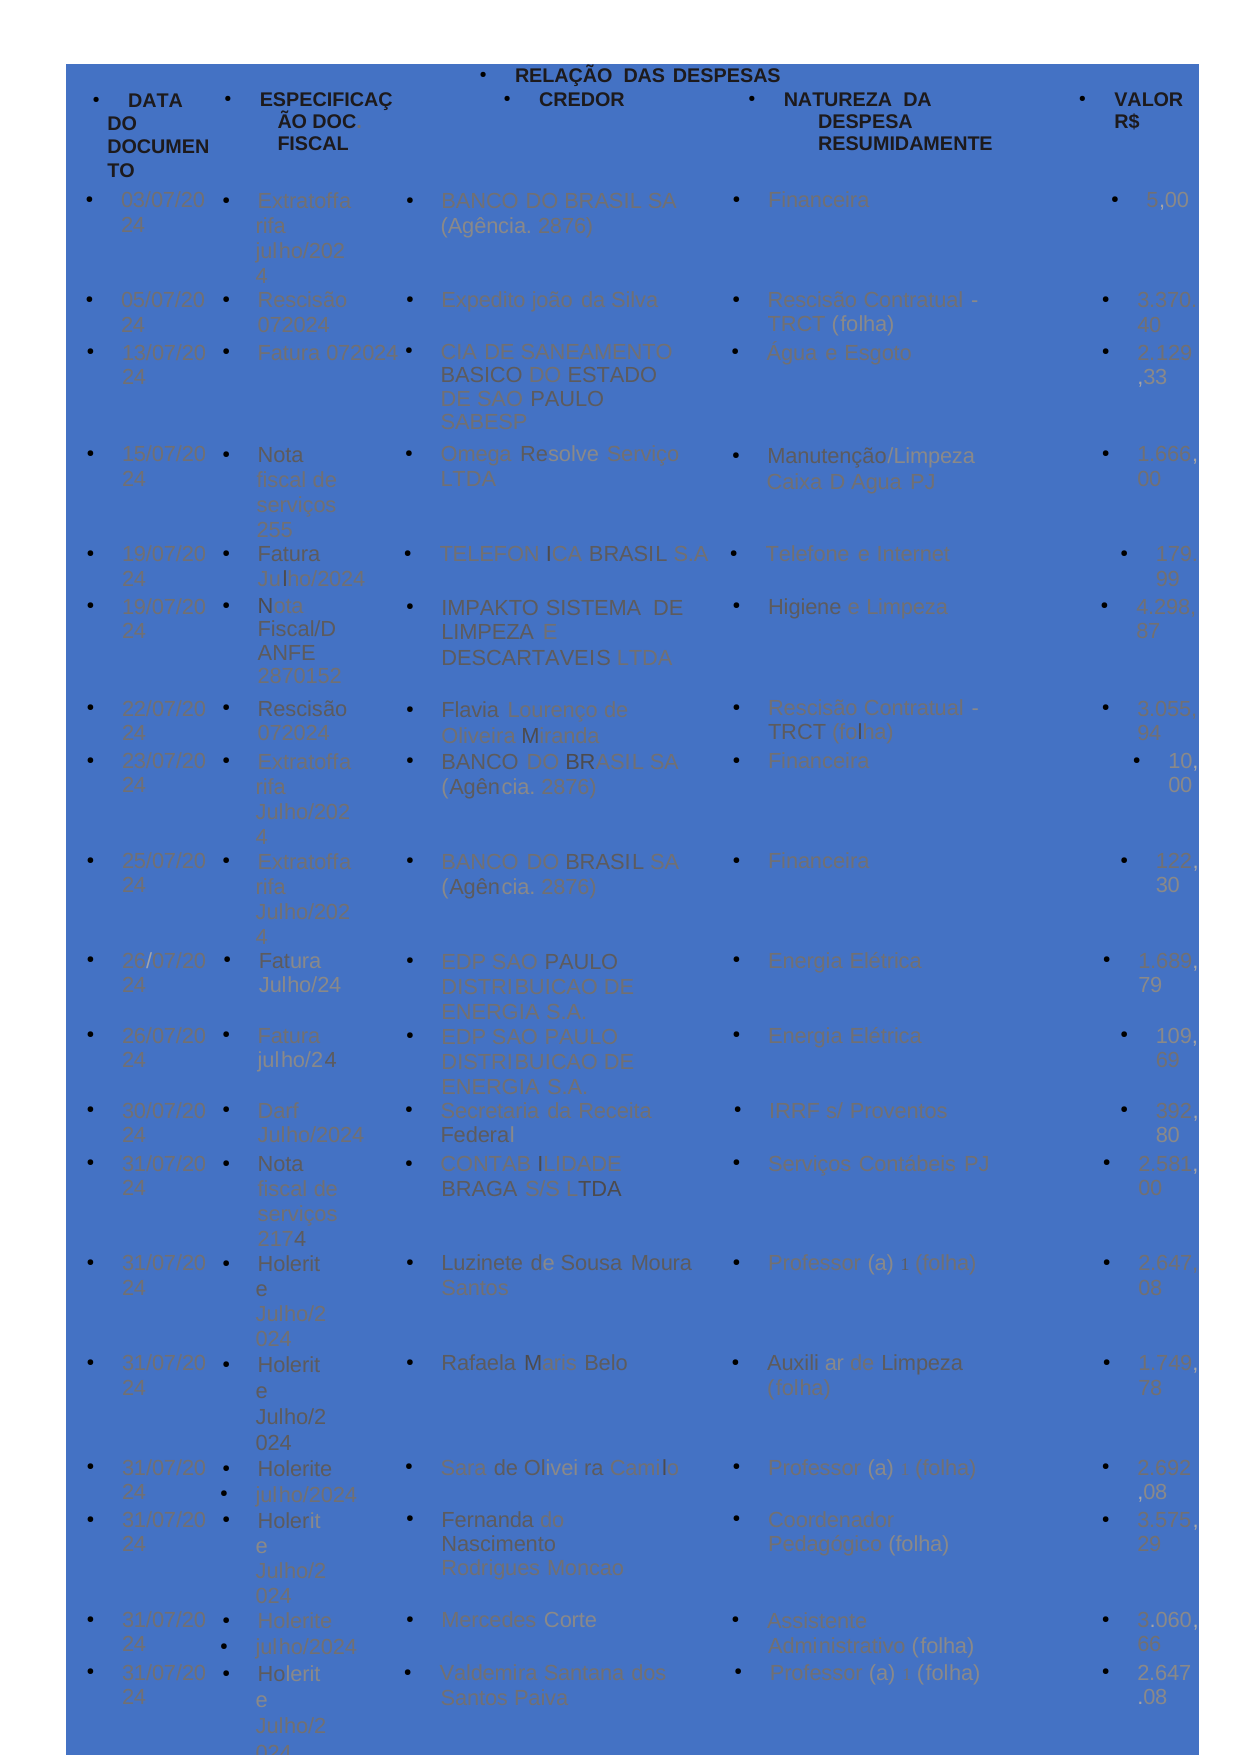

| RELAÇÃO DAS DESPESAS | | | | |
| --- | --- | --- | --- | --- |
| DATA DO DOCUMENTO | ESPECIFICAÇÃO DOC. FISCAL | CREDOR | NATUREZA DA DESPESA RESUMIDAMENTE | VALOR R$ |
| 03/07/2024 | Extratoffarifa julho/2024 | BANCO DO BRASIL SA (Agência. 2876) | Financeira | 5,00 |
| 05/07/2024 | Rescisão 072024 | Expedito joão da Silva | Rescisão Contratual - TRCT (folha) | 3.370.40 |
| 13/07/2024 | Fatura 072024 | CIA DE SANEAMENTO BASICO DO ESTADO DE SAO PAULO SABESP | Água e Esgoto | 2.129,33 |
| 15/07/2024 | Nota fiscal de serviços 255 | Omega Resolve Serviço LTDA | Manutenção/Limpeza Caixa D Agua PJ | 1.666,00 |
| 19/07/2024 | Fatura Julho/2024 | TELEFON ICA BRASIL S.A | Telefone e Internet | 179.99 |
| 19/07/2024 | Nota Fiscal/DANFE 2870152 | IMPAKTO SISTEMA DE LIMPEZA E DESCARTAVEIS LTDA | Higiene e Limpeza | 4.298,87 |
| 22/07/2024 | Rescisão 072024 | Flavia Lourenço de Oliveira Miranda | Rescisão Contratual - TRCT (folha) | 3.055,94 |
| 23/07/2024 | Extratoffarifa Julho/2024 | BANCO DO BRASIL SA (Agência. 2876) | Financeira | 10,00 |
| 25/07/2024 | Extratoffarifa Julho/2024 | BANCO DO BRASIL SA (Agência. 2876) | Financeira | 122,30 |
| 26/07/2024 | Fatura Julho/24 | EDP SAO PAULO DISTRIBUICAO DE ENERGIA S.A. | Energia Elétrica | 1.689,79 |
| 26/07/2024 | Fatura julho/24 | EDP SAO PAULO DISTRIBUICAO DE ENERGIA S.A. | Energia Elétrica | 109,69 |
| 30/07/2024 | Darf Julho/2024 | Secretaria da Receita Federal | IRRF s/ Proventos | 392,80 |
| 31/07/2024 | Nota fiscal de serviços 2174 | CONTAB ILIDADE BRAGA S/S LTDA | Serviços Contábeis PJ | 2.581,00 |
| 31/07/2024 | Holerite Julho/2024 | Luzinete de Sousa Moura Santos | Professor (a) 1 (folha) | 2.647,08 |
| 31/07/2024 | Holerite Julho/2024 | Rafaela Maris Belo | Auxili ar de Limpeza (folha) | 1.749,78 |
| 31/07/2024 | Holerite julho/2024 | Sara de Olivei ra Camilo | Professor (a) 1 (folha) | 2.692 ,08 |
| 31/07/2024 | Holerite Julho/2024 | Fernanda do Nascimento Rodrigues Moncao | Coordenador Pedagógico (folha) | 3.575,29 |
| 31/07/2024 | Holerite julho/2024 | Mercedes Corte | Assistente Administrativo (folha) | 3.060,66 |
| 31/07/2024 | Holerite Julho/2024 | Valdemira Santana dos Santos Paiva | Professor (a) 1 (folha) | 2.647 .08 |
| 31/07/2024 | Holerite Julho/2024 | Camila Antunes Freitas | Professor (a) 1 (folha) | 2.692 ,08 |
| 31/07/2024 | Holerite julho/2024 | Maria Josefa Lopes de Oliveira | Cozinheiro(a) (folha) | 1.724.70 |
| 31/07/2024 | Holerite Julho/2024 | Alice Mary Pacheco Canuto | Professor (a) 1 (folha) | 2.692,08 |
| 31/07/2024 | Holerite Julho/2024 | Maria Cícera Ramos | Direter (a) (folha) | 3.509,53 |
| 31/07/2024 | Holerite ju lho/2024 | Andre ia Oliveira dos Santos Silva | Professor (a) 1 (folha) | 2.692 ,08 |
p,,,, 1ti"º